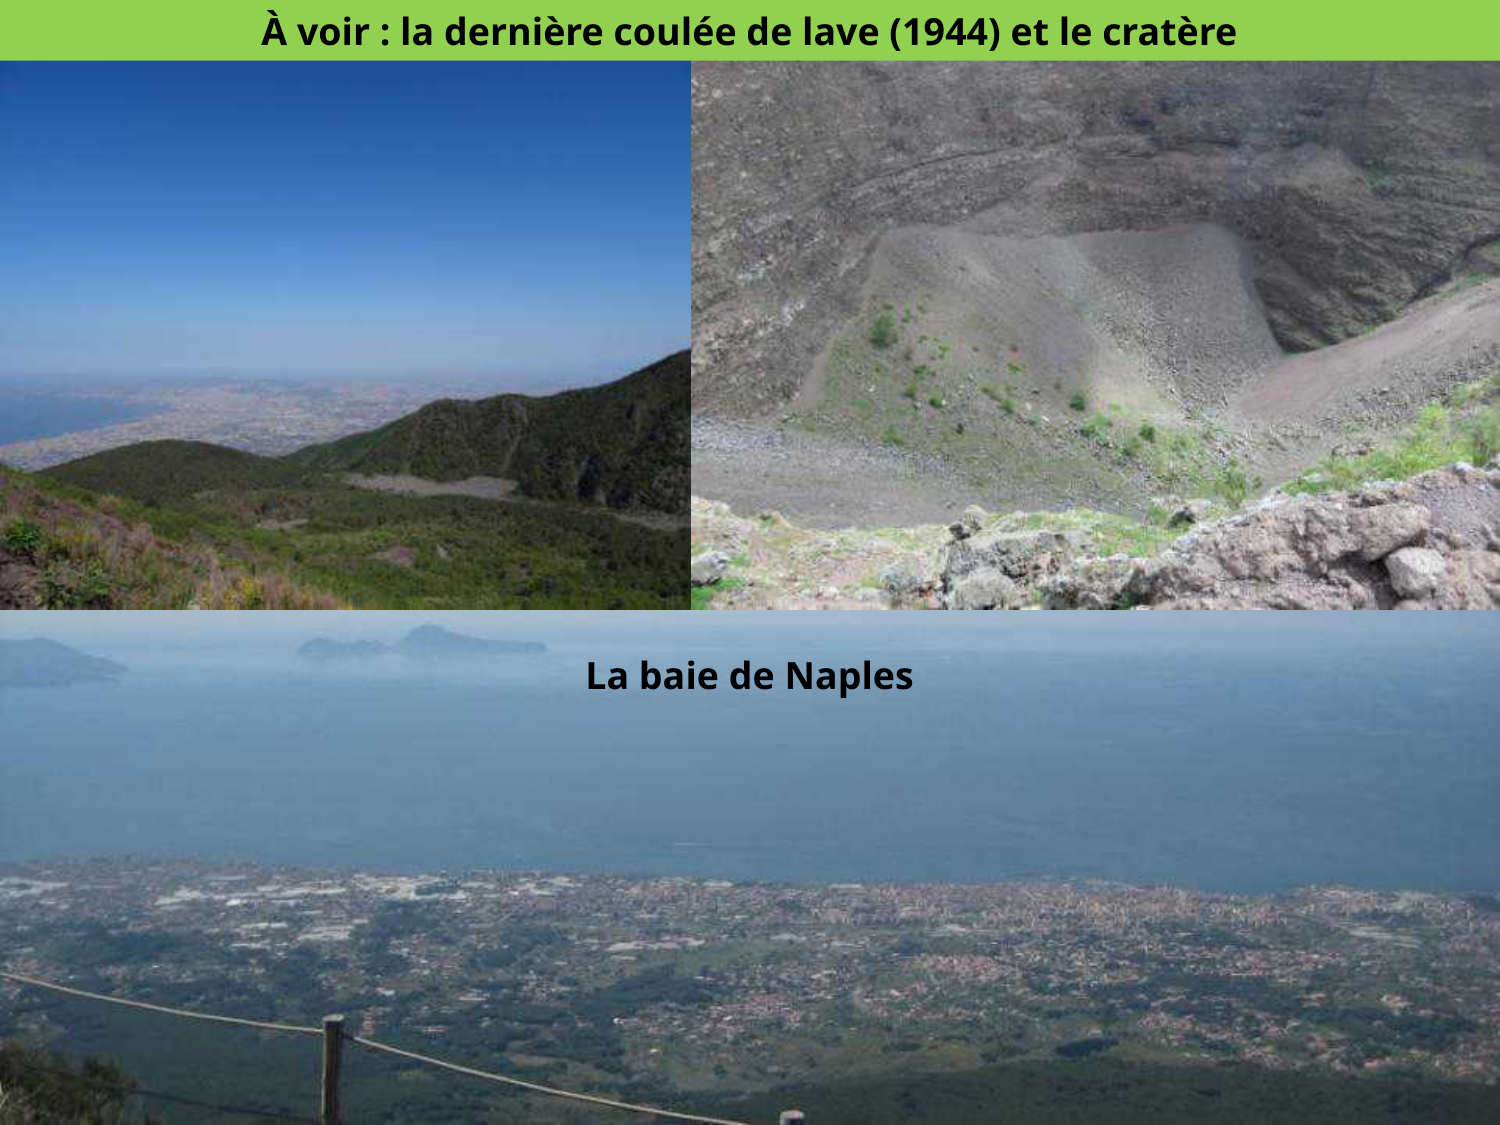

À voir : la dernière coulée de lave (1944) et le cratère
La baie de Naples